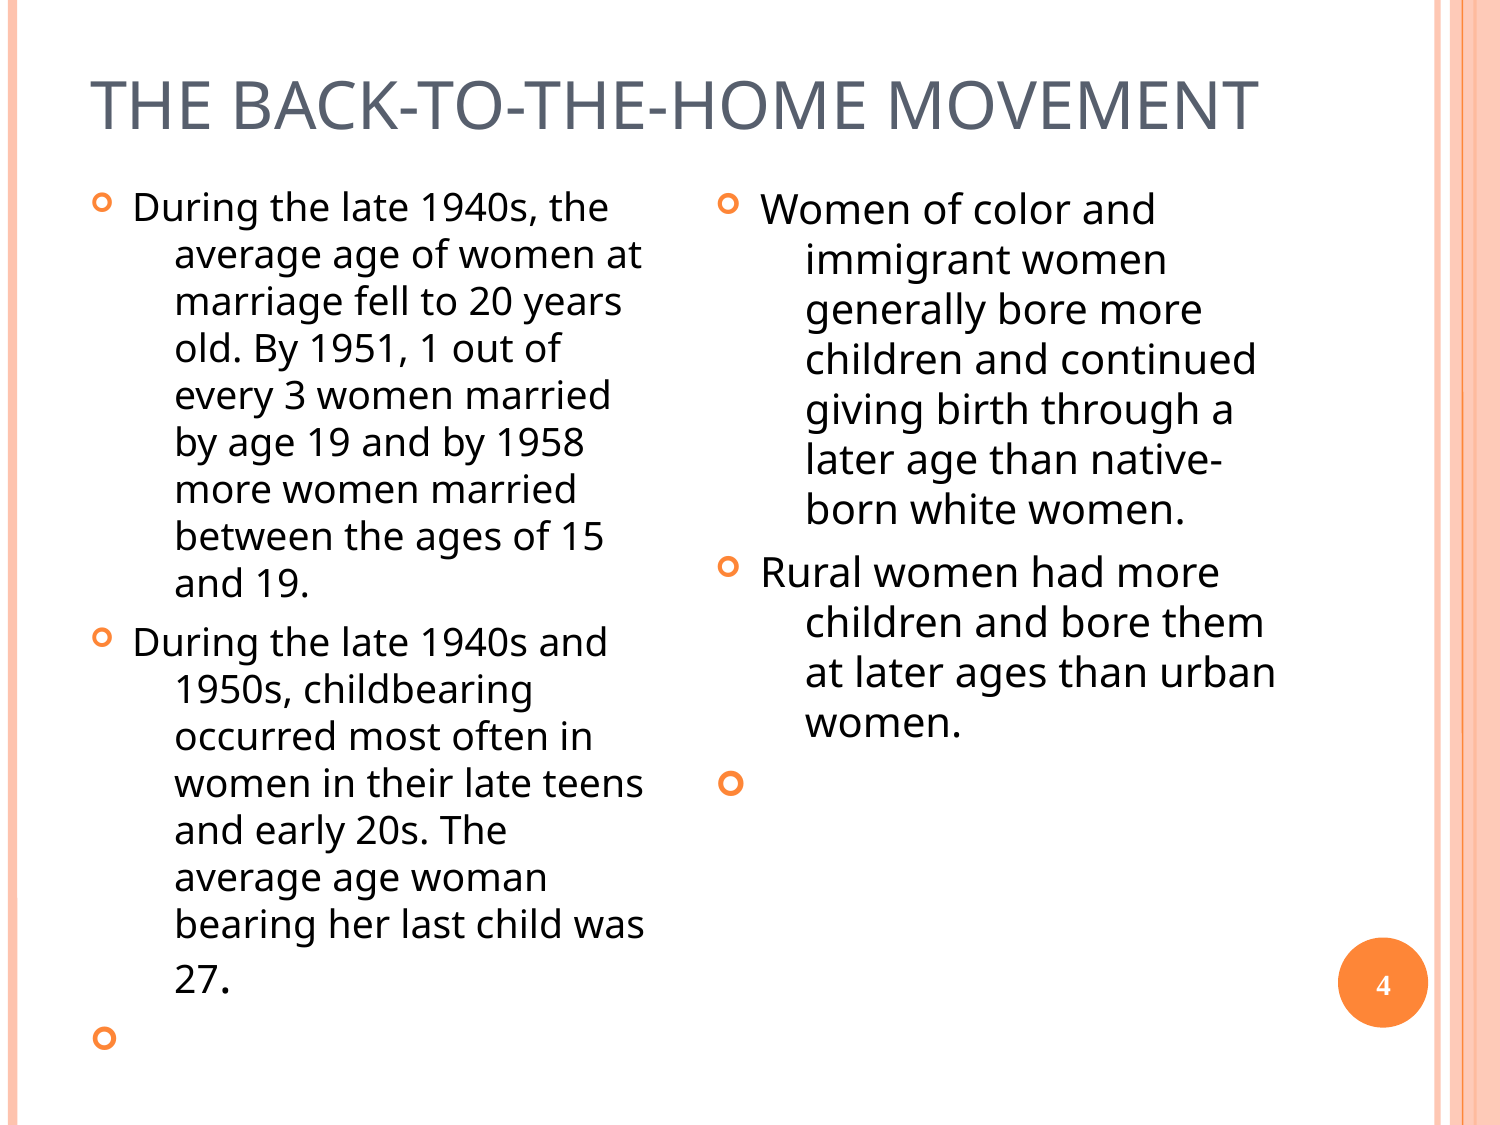

# The Back-to-the-Home Movement
During the late 1940s, the average age of women at marriage fell to 20 years old. By 1951, 1 out of every 3 women married by age 19 and by 1958 more women married between the ages of 15 and 19.
During the late 1940s and 1950s, childbearing occurred most often in women in their late teens and early 20s. The average age woman bearing her last child was 27.
Women of color and immigrant women generally bore more children and continued giving birth through a later age than native-born white women.
Rural women had more children and bore them at later ages than urban women.
4